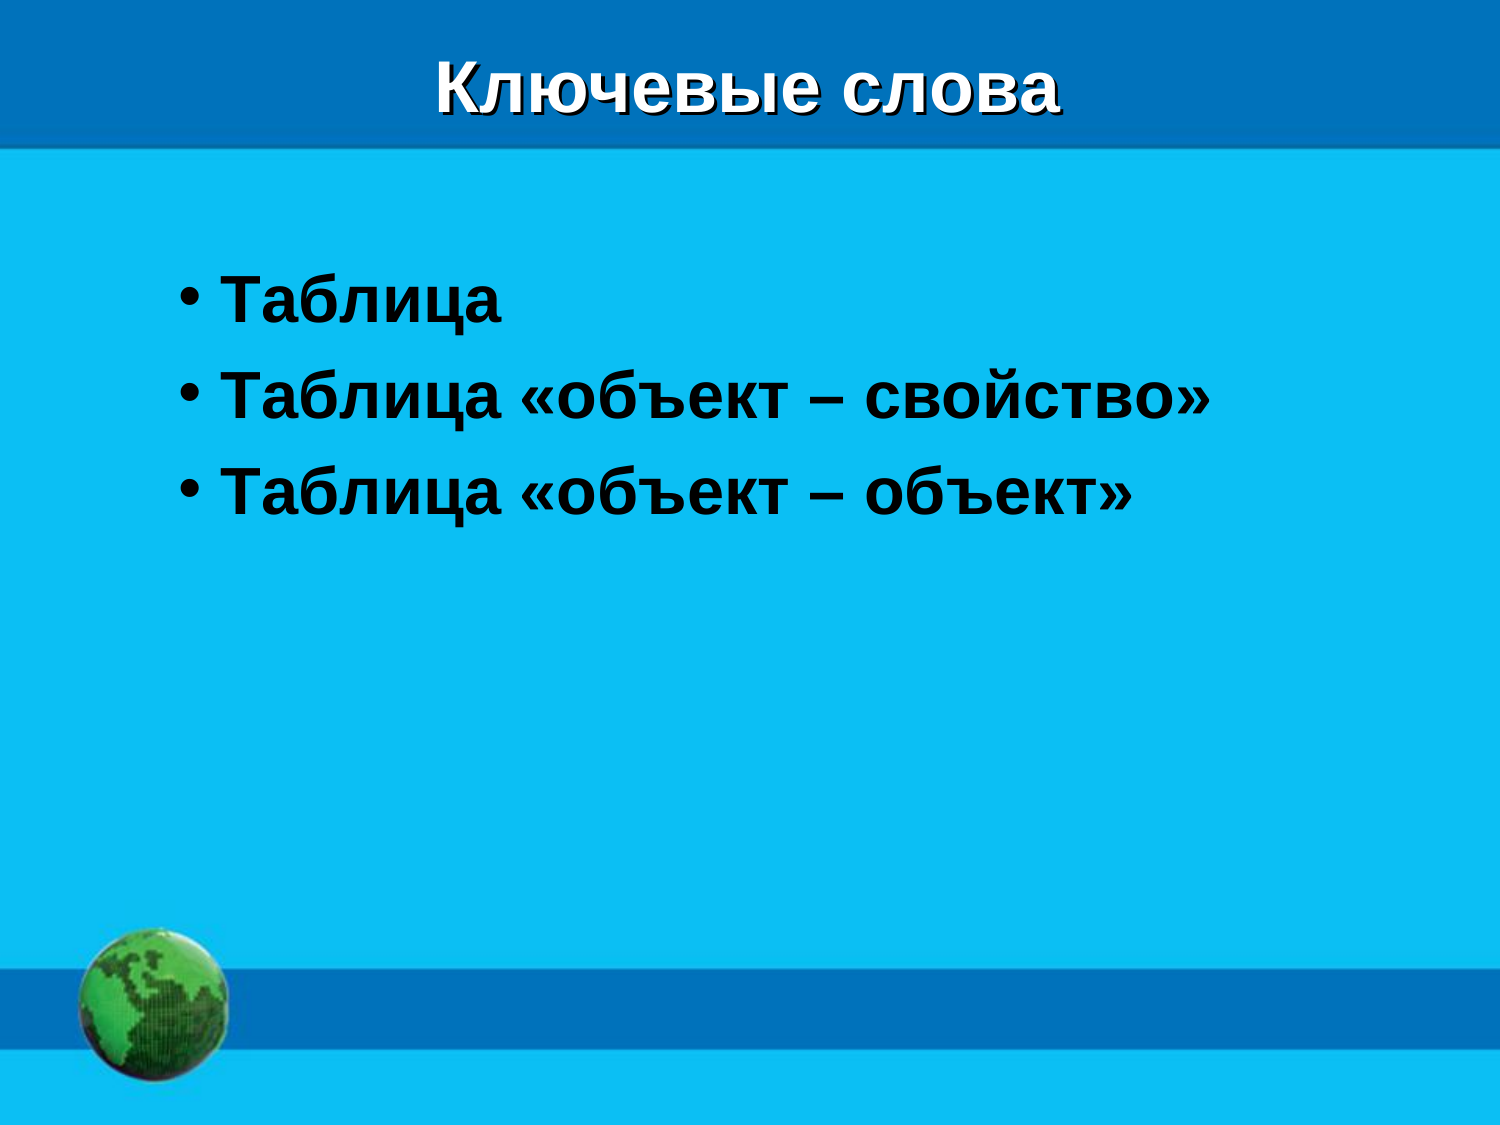

Ключевые слова
 Таблица
 Таблица «объект – свойство»
 Таблица «объект – объект»